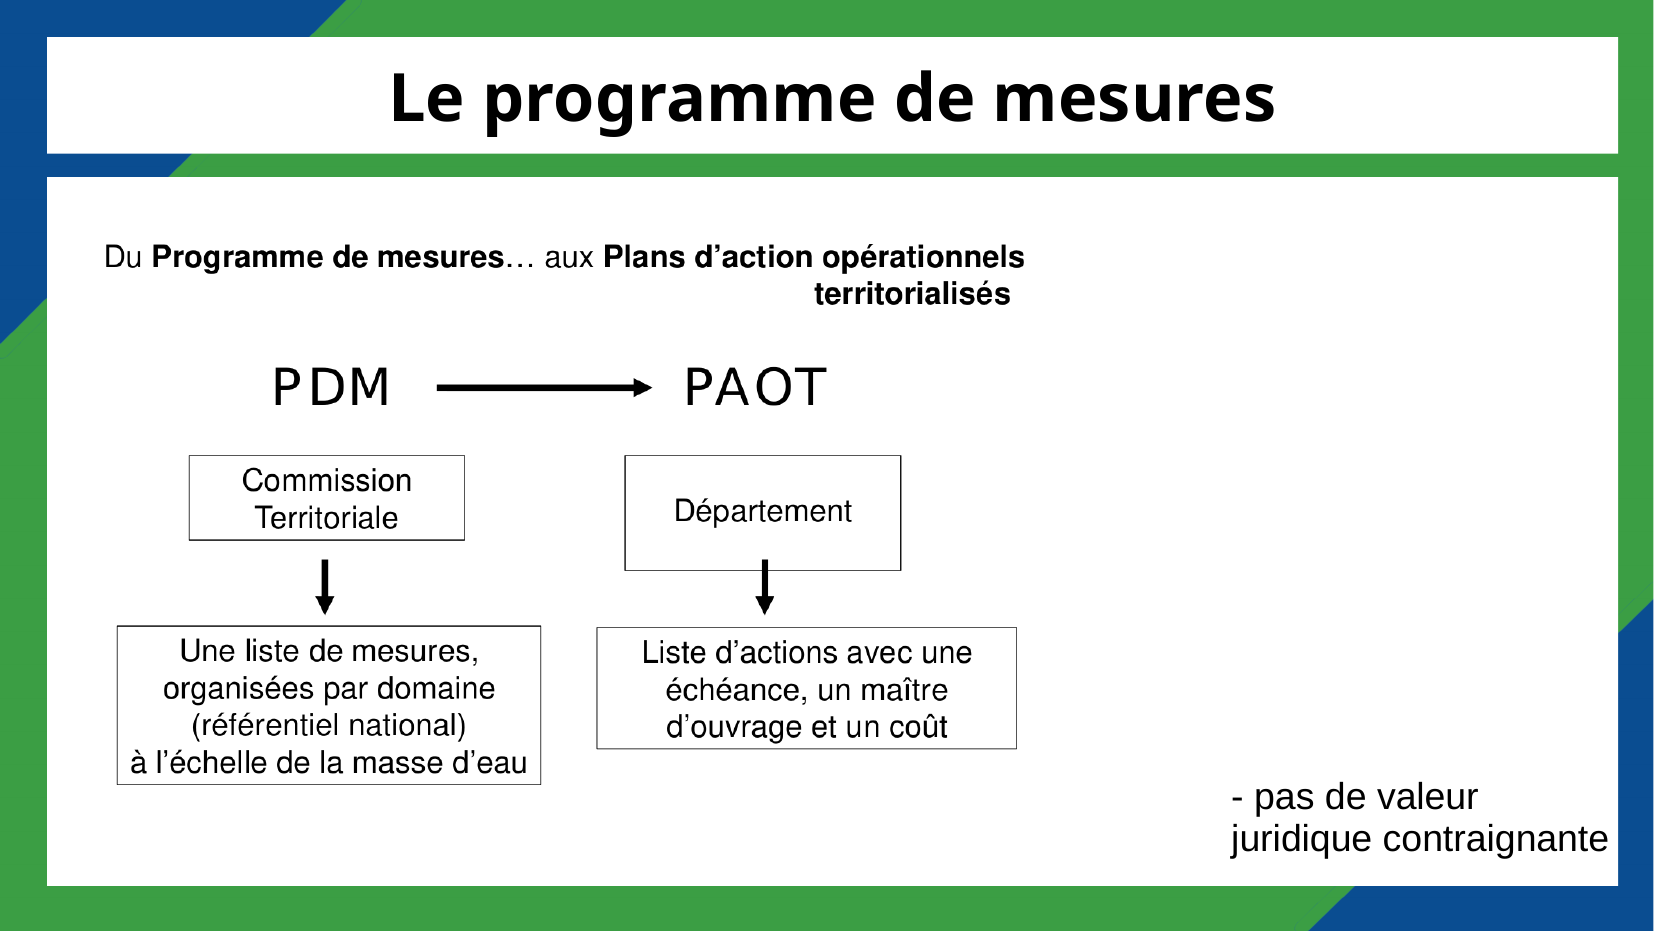

# Le programme de mesures
.
- pas de valeur juridique contraignante